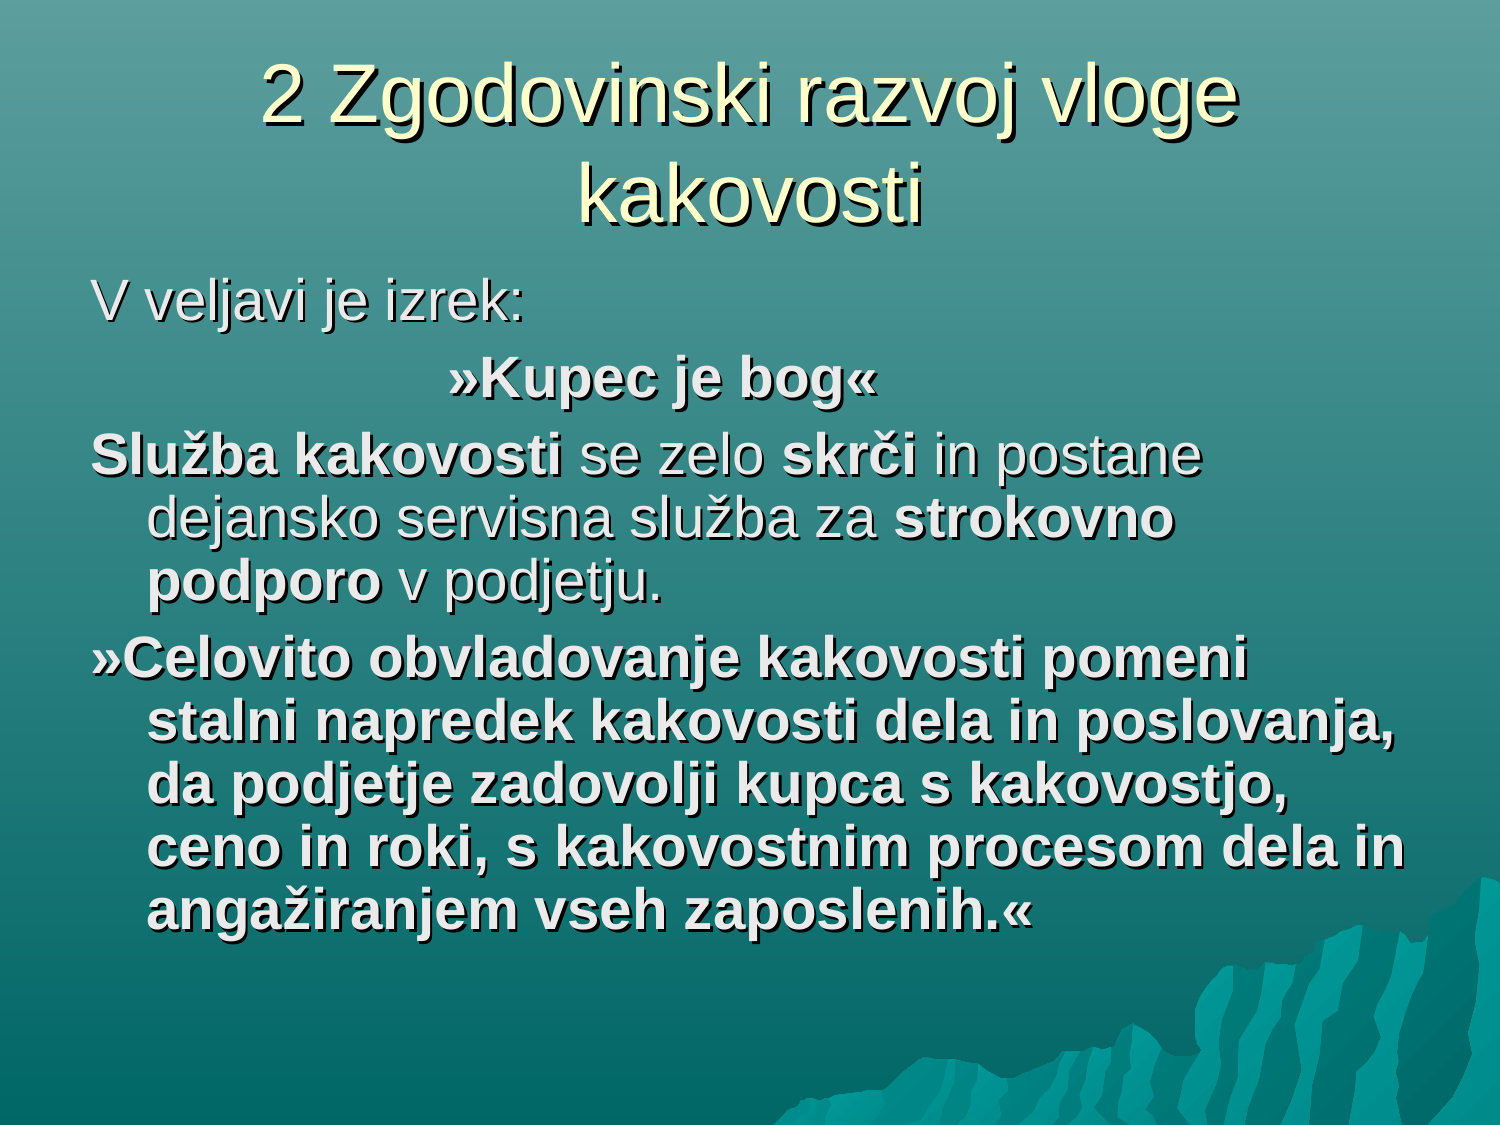

# 2 Zgodovinski razvoj vloge kakovosti
V veljavi je izrek:
 »Kupec je bog«
Služba kakovosti se zelo skrči in postane dejansko servisna služba za strokovno podporo v podjetju.
»Celovito obvladovanje kakovosti pomeni stalni napredek kakovosti dela in poslovanja, da podjetje zadovolji kupca s kakovostjo, ceno in roki, s kakovostnim procesom dela in angažiranjem vseh zaposlenih.«